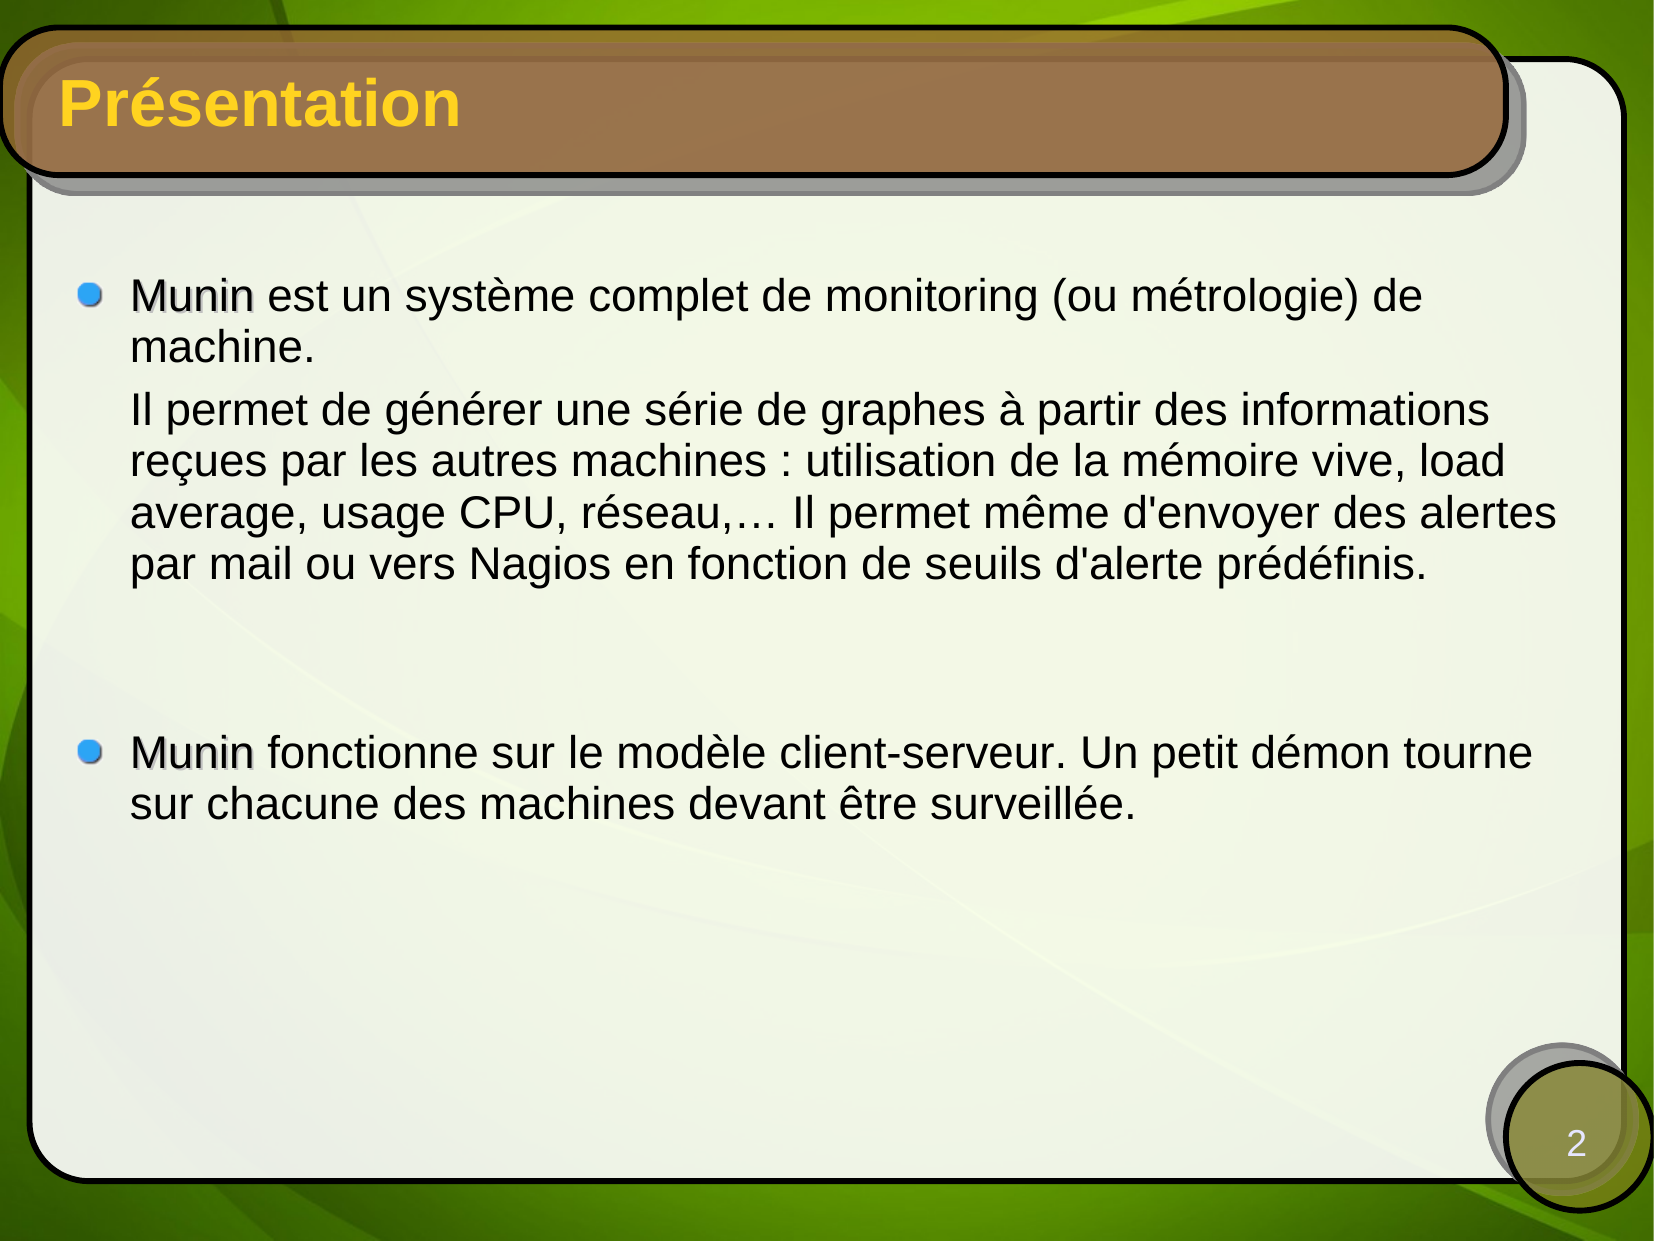

# Présentation
Munin est un système complet de monitoring (ou métrologie) de machine.
Il permet de générer une série de graphes à partir des informations reçues par les autres machines : utilisation de la mémoire vive, load average, usage CPU, réseau,… Il permet même d'envoyer des alertes par mail ou vers Nagios en fonction de seuils d'alerte prédéfinis.
Munin fonctionne sur le modèle client-serveur. Un petit démon tourne sur chacune des machines devant être surveillée.
2